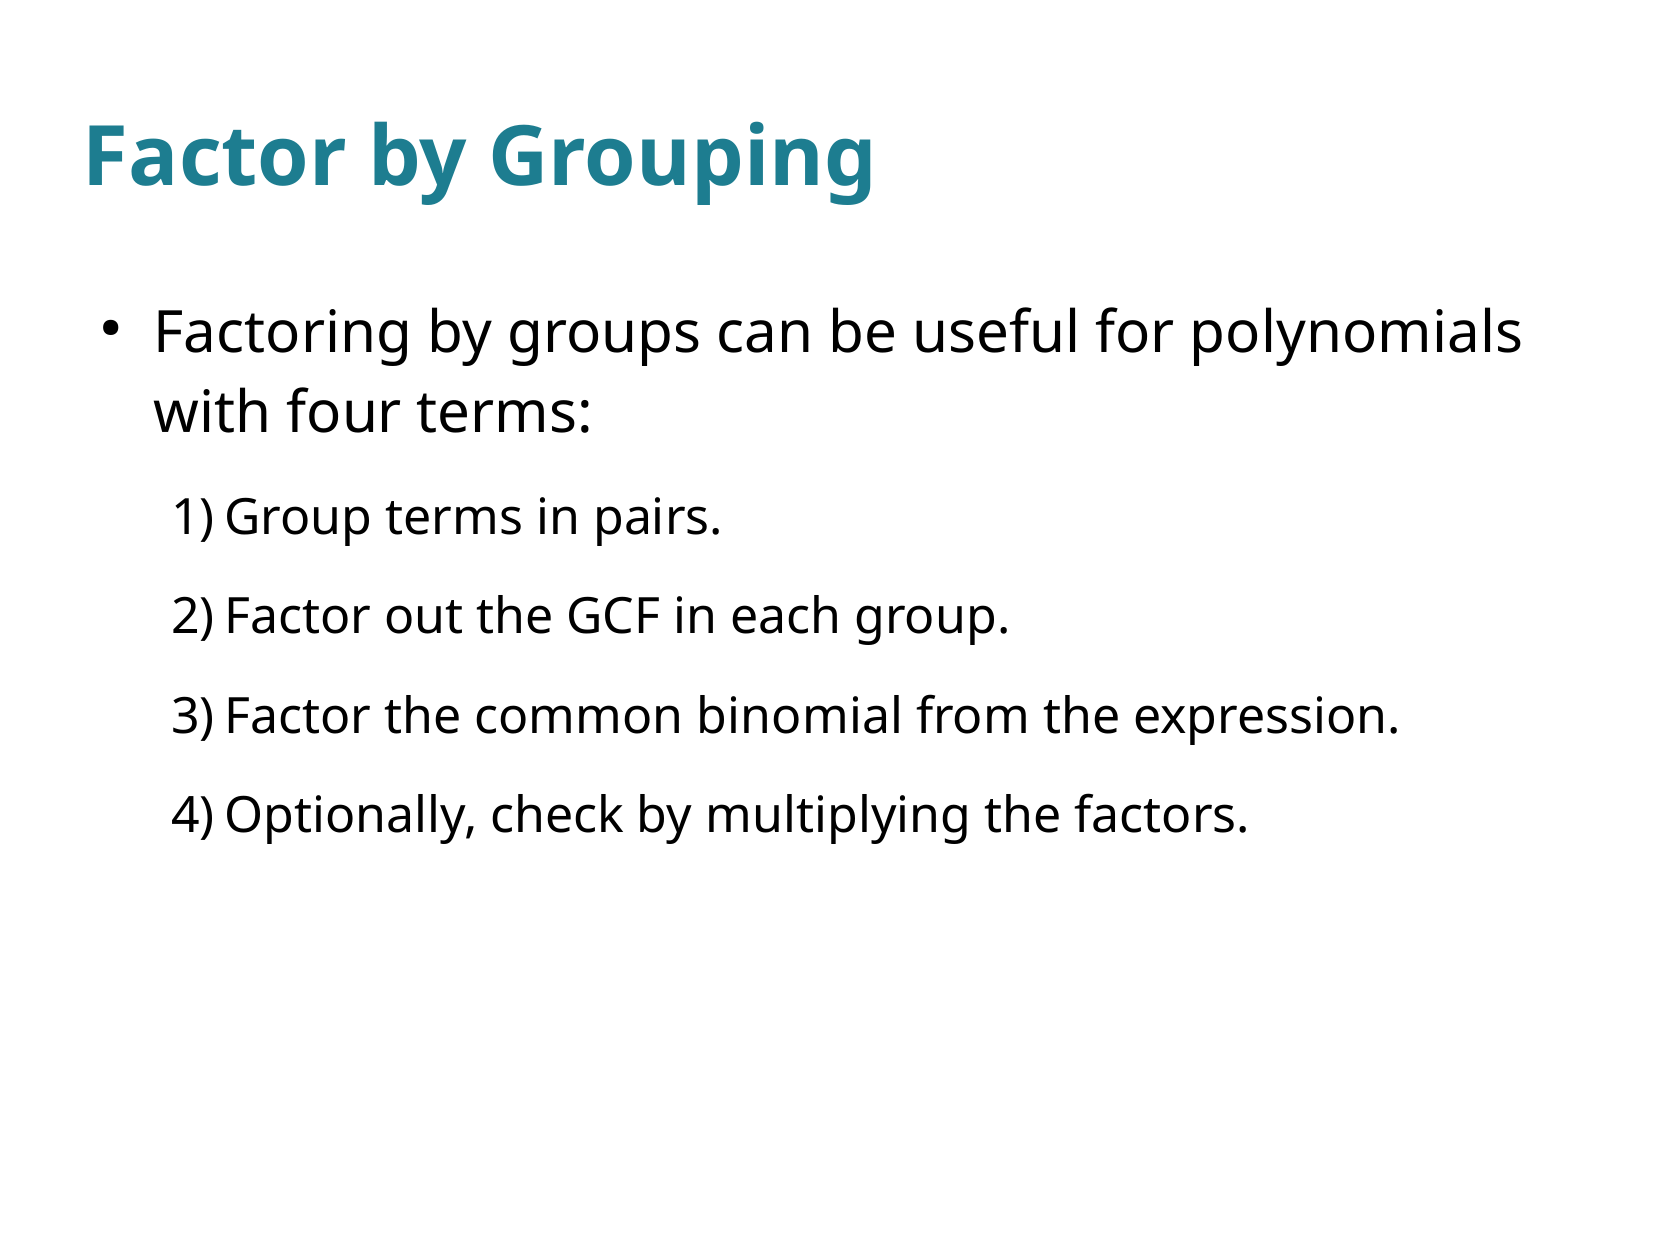

# Factor by Grouping
Factoring by groups can be useful for polynomials with four terms:
Group terms in pairs.
Factor out the GCF in each group.
Factor the common binomial from the expression.
Optionally, check by multiplying the factors.